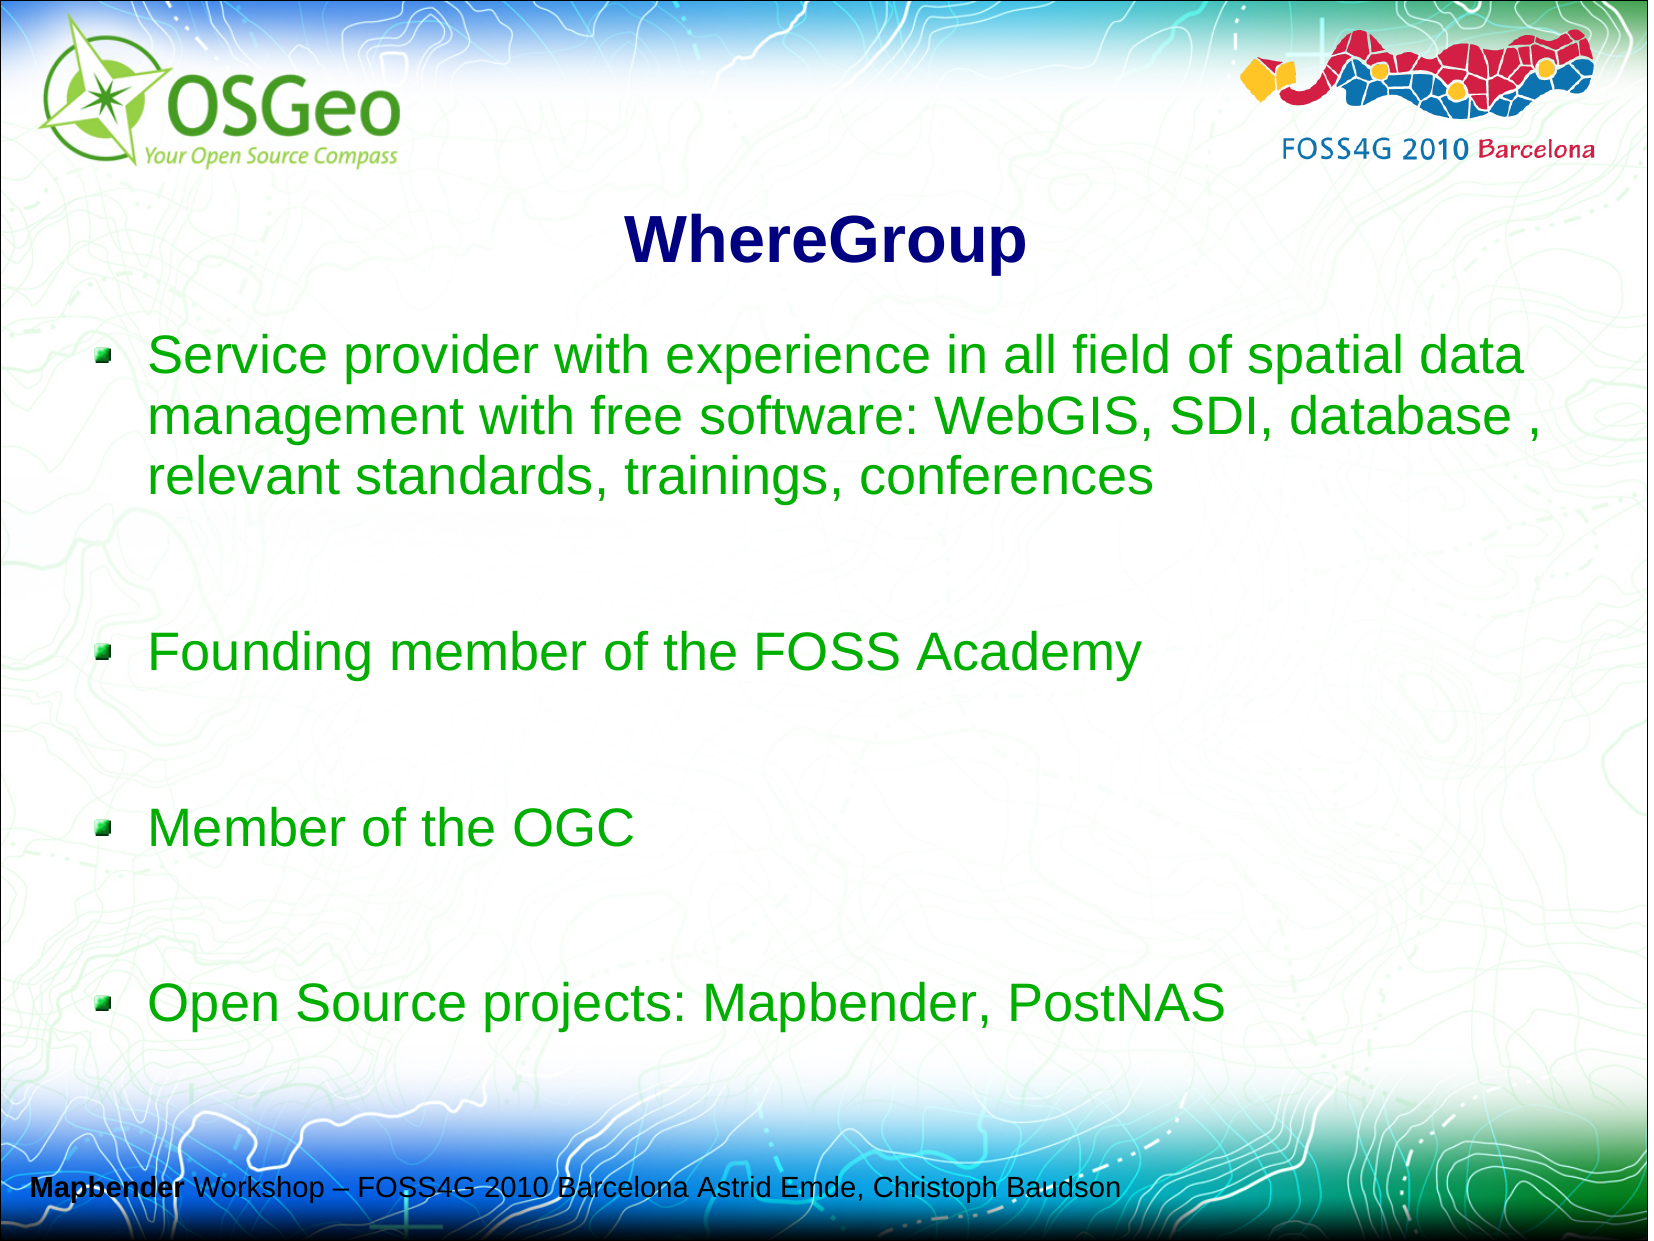

# WhereGroup
Service provider with experience in all field of spatial data management with free software: WebGIS, SDI, database , relevant standards, trainings, conferences
Founding member of the FOSS Academy
Member of the OGC
Open Source projects: Mapbender, PostNAS